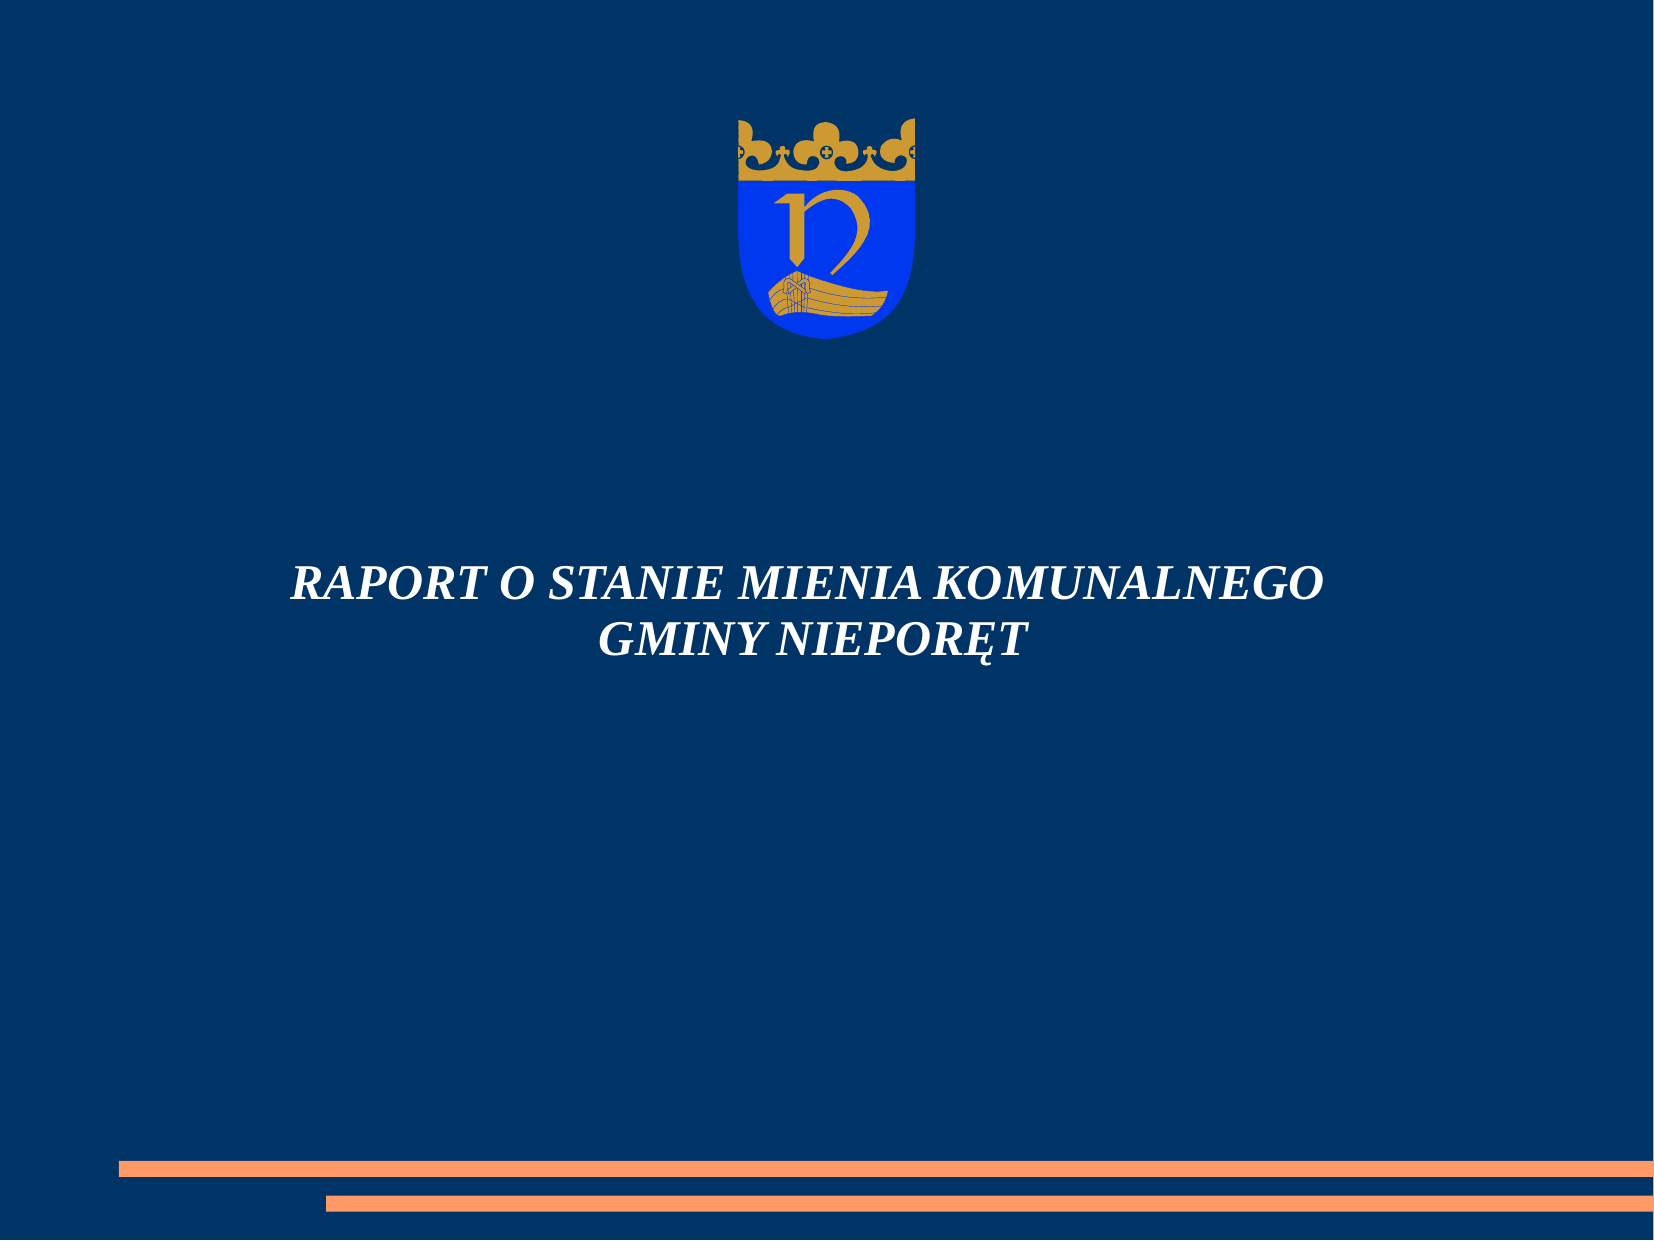

RAPORT O STANIE MIENIA KOMUNALNEGO
GMINY NIEPORĘT